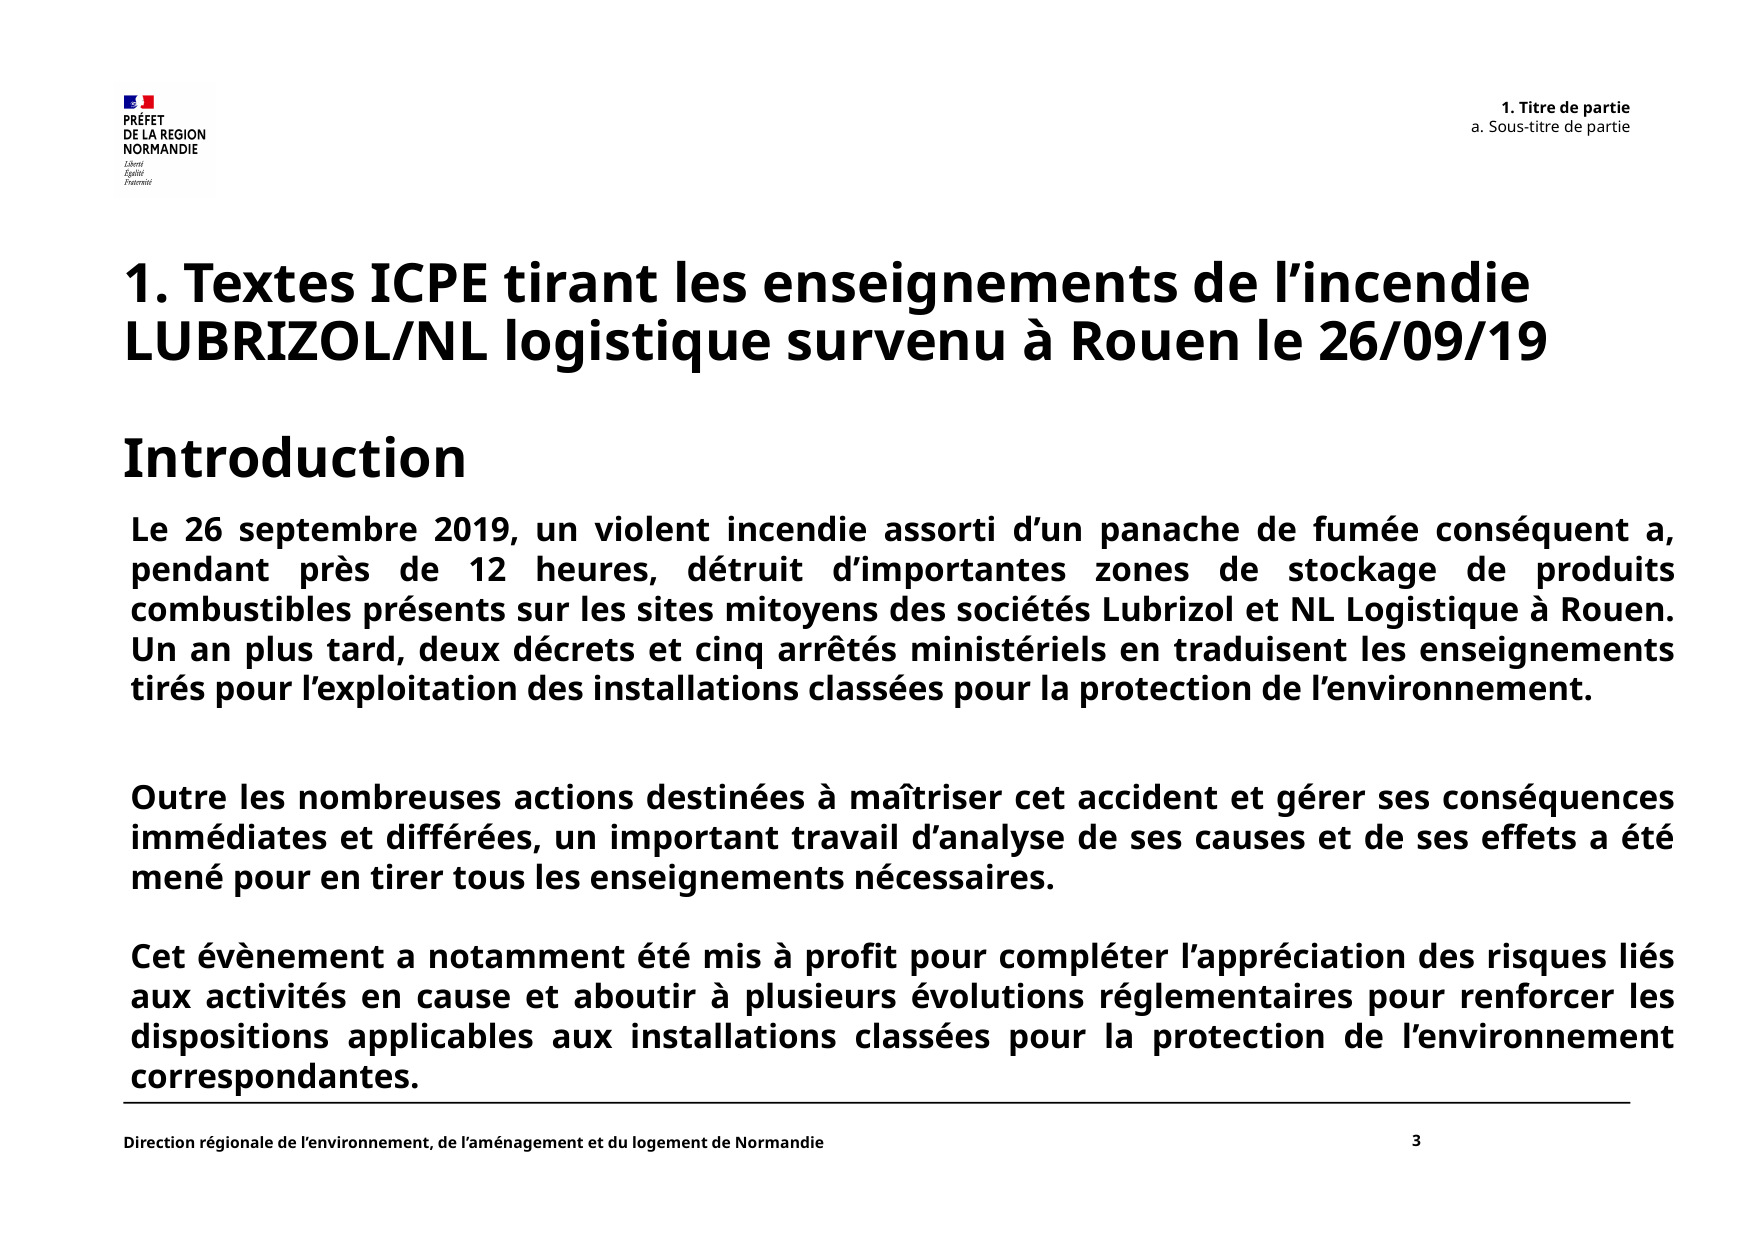

Titre de partie
Sous-titre de partie
# 1. Textes ICPE tirant les enseignements de l’incendie LUBRIZOL/NL logistique survenu à Rouen le 26/09/19 Introduction
Le 26 septembre 2019, un violent incendie assorti d’un panache de fumée conséquent a, pendant près de 12 heures, détruit d’importantes zones de stockage de produits combustibles présents sur les sites mitoyens des sociétés Lubrizol et NL Logistique à Rouen. Un an plus tard, deux décrets et cinq arrêtés ministériels en traduisent les enseignements tirés pour l’exploitation des installations classées pour la protection de l’environnement.
Outre les nombreuses actions destinées à maîtriser cet accident et gérer ses conséquences immédiates et différées, un important travail d’analyse de ses causes et de ses effets a été mené pour en tirer tous les enseignements nécessaires.
Cet évènement a notamment été mis à profit pour compléter l’appréciation des risques liés aux activités en cause et aboutir à plusieurs évolutions réglementaires pour renforcer les dispositions applicables aux installations classées pour la protection de l’environnement correspondantes.
Direction régionale de l’environnement, de l’aménagement et du logement de Normandie